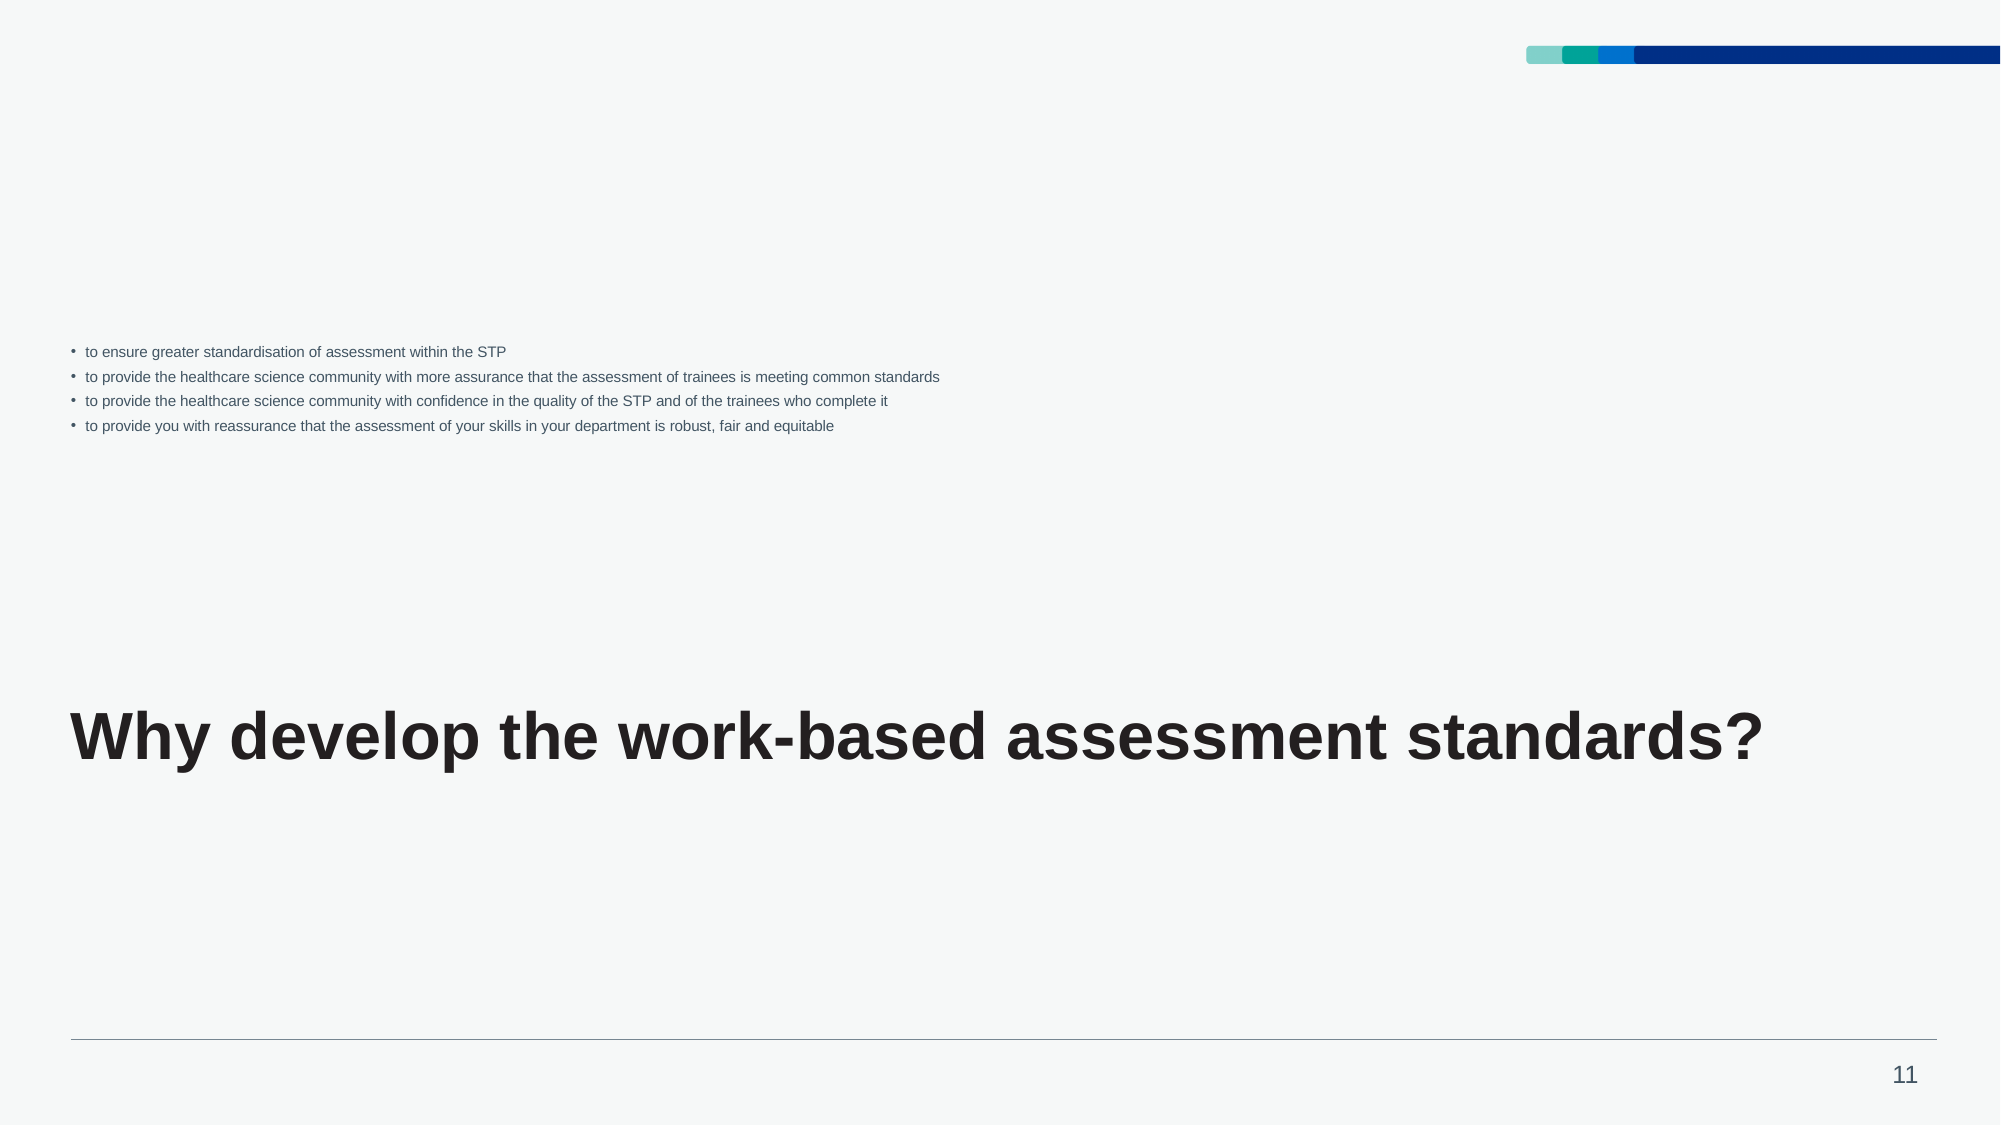

to ensure greater standardisation of assessment within the STP
to provide the healthcare science community with more assurance that the assessment of trainees is meeting common standards
to provide the healthcare science community with confidence in the quality of the STP and of the trainees who complete it
to provide you with reassurance that the assessment of your skills in your department is robust, fair and equitable
# Why develop the work-based assessment standards?